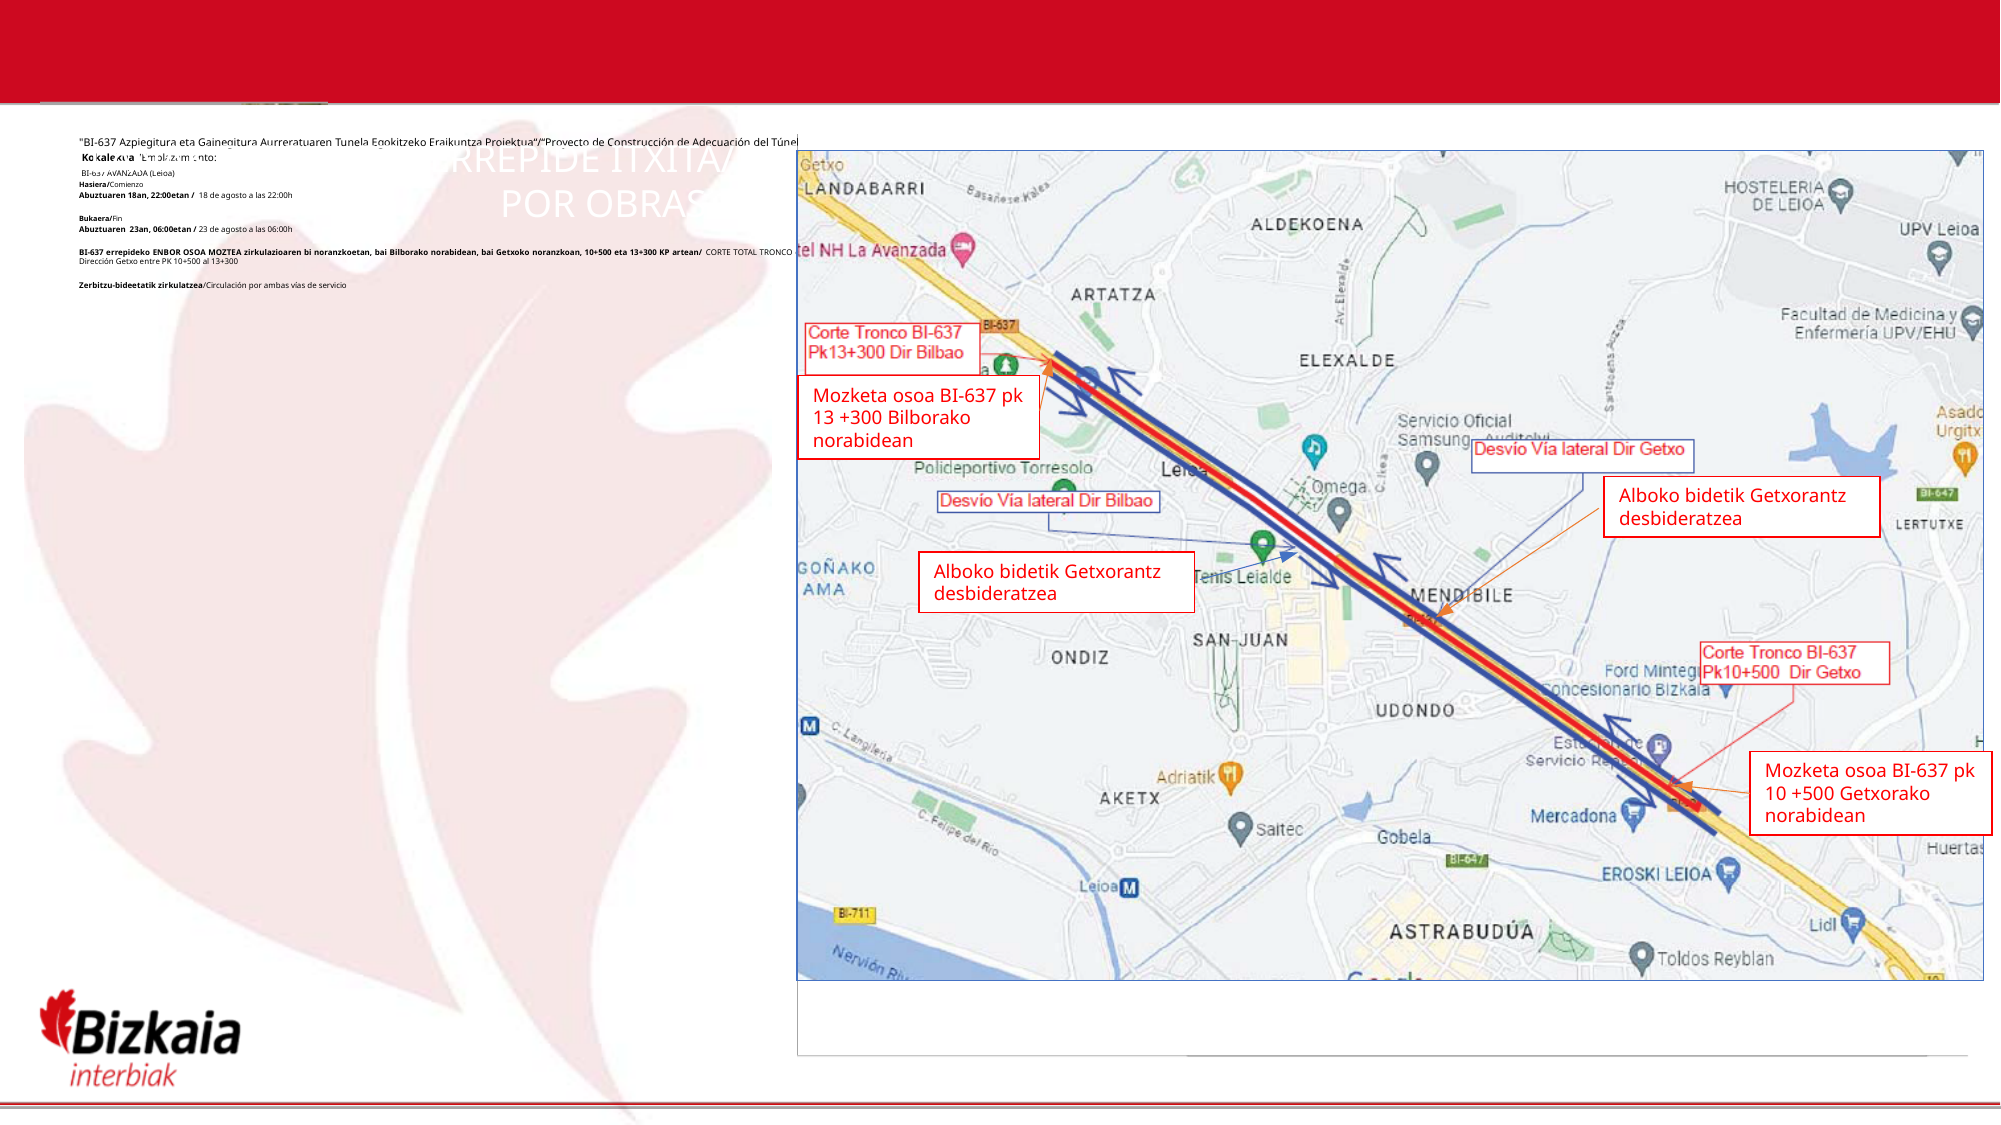

# "BI-637 Azpiegitura eta Gainegitura Aurreratuaren Tunela Egokitzeko Eraikuntza Proiektua“/“Proyecto de Construcción de Adecuación del Túnel de la Avanzada en la BI-637 Infraestructura y Superestructura”
 Kokalekua /Emplazamiento:
 BI-637 AVANZADA (Leioa)
Hasiera/Comienzo
Abuztuaren 18an, 22:00etan / 18 de agosto a las 22:00h
Bukaera/Fin
Abuztuaren 23an, 06:00etan / 23 de agosto a las 06:00h
BI-637 errepideko ENBOR OSOA MOZTEA zirkulazioaren bi noranzkoetan, bai Bilborako norabidean, bai Getxoko noranzkoan, 10+500 eta 13+300 KP artean/ CORTE TOTAL TRONCO de la carretera BI-637 en ambos sentidos de circulación, tanto dirección Bilbao como Dirección Getxo entre PK 10+500 al 13+300
Zerbitzu-bideetatik zirkulatzea/Circulación por ambas vías de servicio
LANAK DIRELA ETA ERREPIDE ITXITA/CARRETERA CORTADA POR OBRAS
Mozketa osoa BI-637 pk 13 +300 Bilborako norabidean
Alboko bidetik Getxorantz desbideratzea
Alboko bidetik Getxorantz desbideratzea
Mozketa osoa BI-637 pk 10 +500 Getxorako norabidean